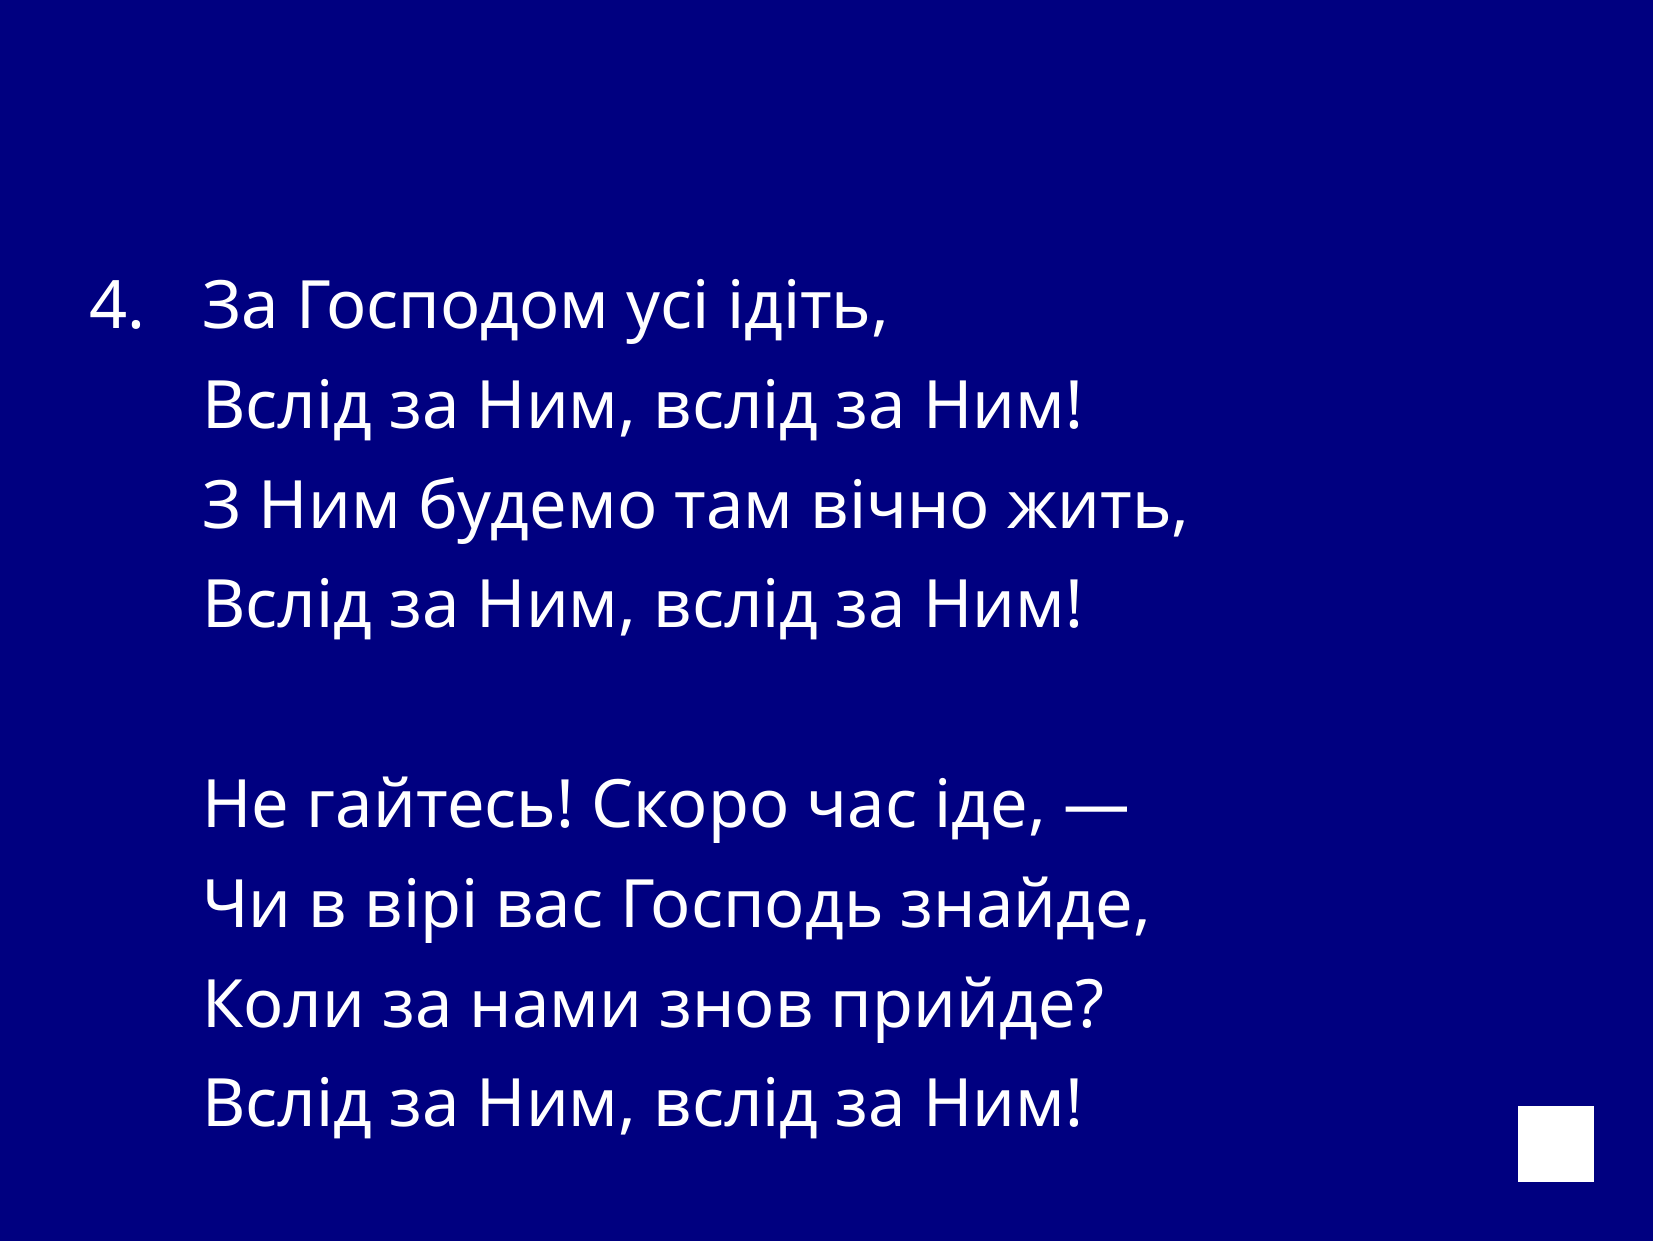

4.	За Господом усі ідіть,
	Вслід за Ним, вслід за Ним!
	З Ним будемо там вічно жить,
	Вслід за Ним, вслід за Ним!
	Не гайтесь! Скоро час іде, ―
	Чи в вірі вас Господь знайде,
	Коли за нами знов прийде?
	Вслід за Ним, вслід за Ним!